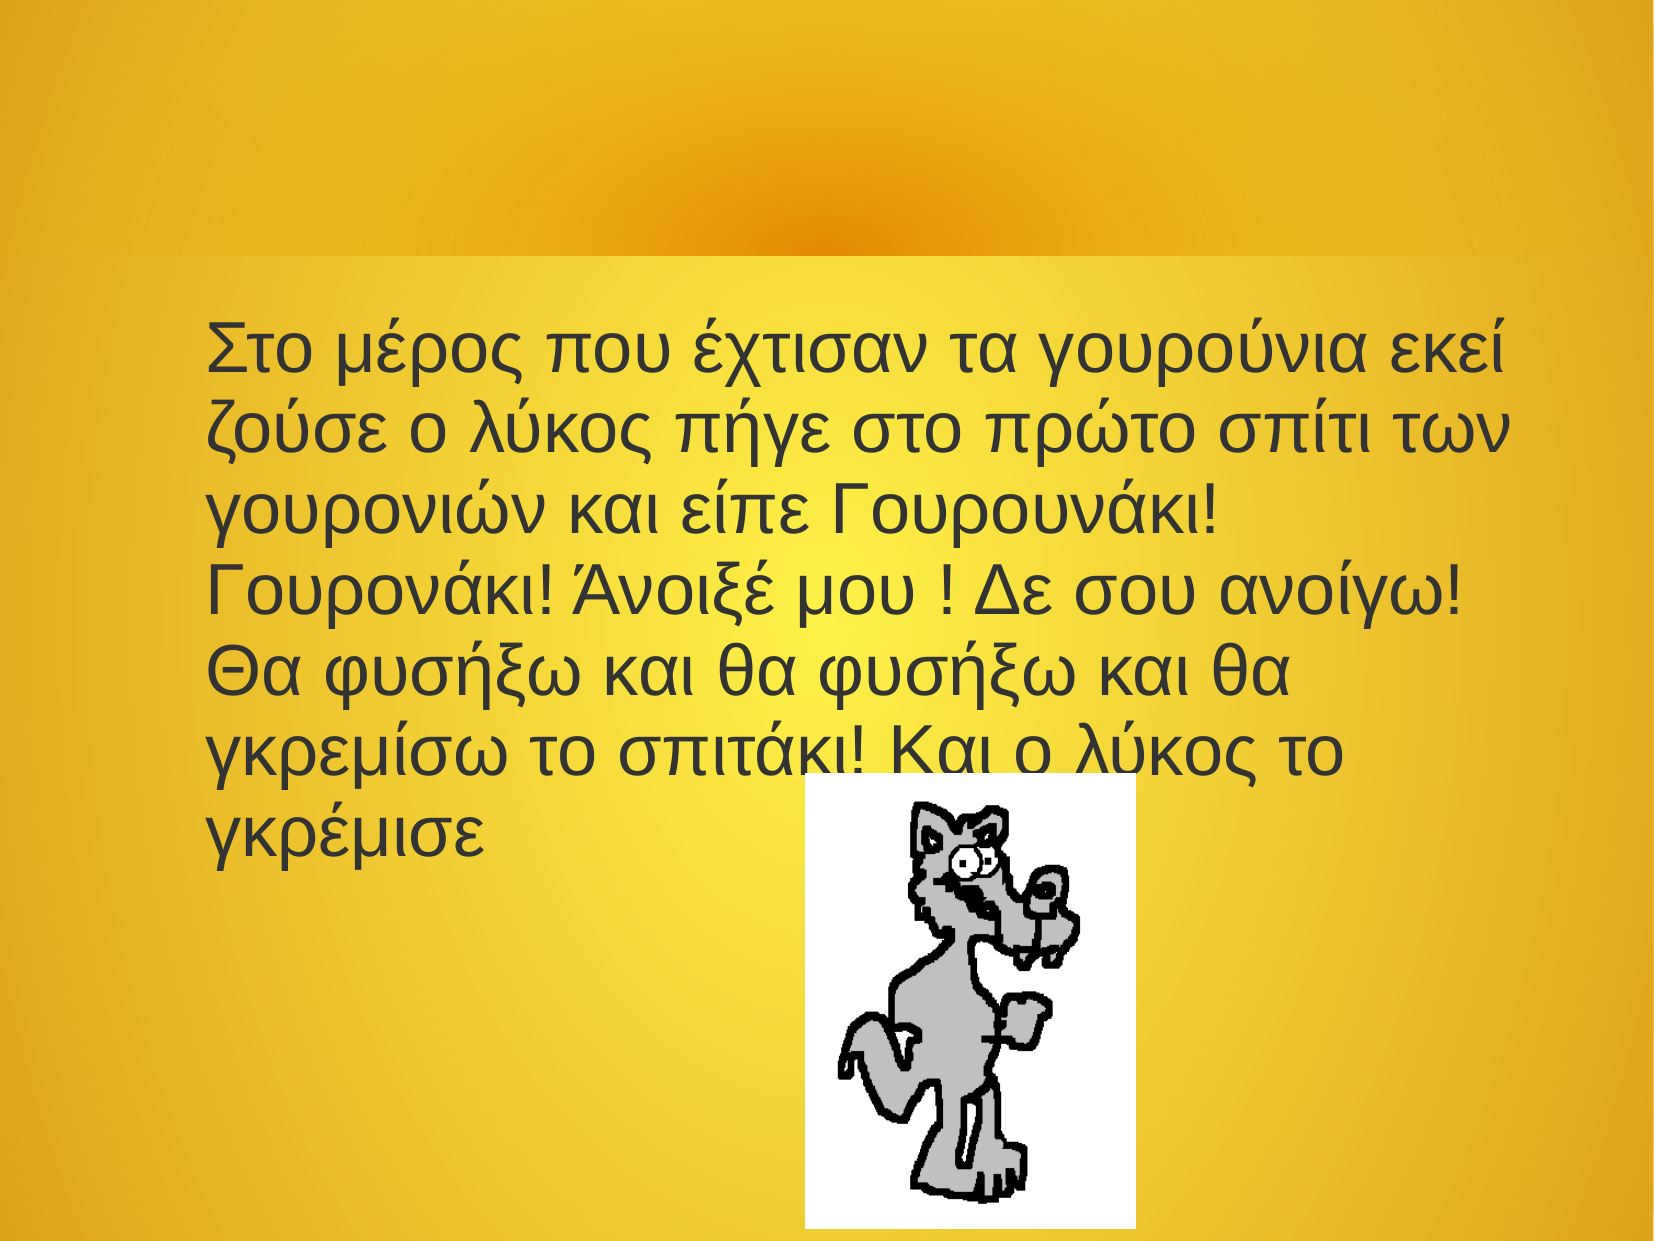

#
Στο μέρος που έχτισαν τα γουρούνια εκεί ζούσε ο λύκος πήγε στο πρώτο σπίτι των γουρονιών και είπε Γουρουνάκι! Γουρονάκι! Άνοιξέ μου ! Δε σου ανοίγω! Θα φυσήξω και θα φυσήξω και θα γκρεμίσω το σπιτάκι! Και ο λύκος το γκρέμισε